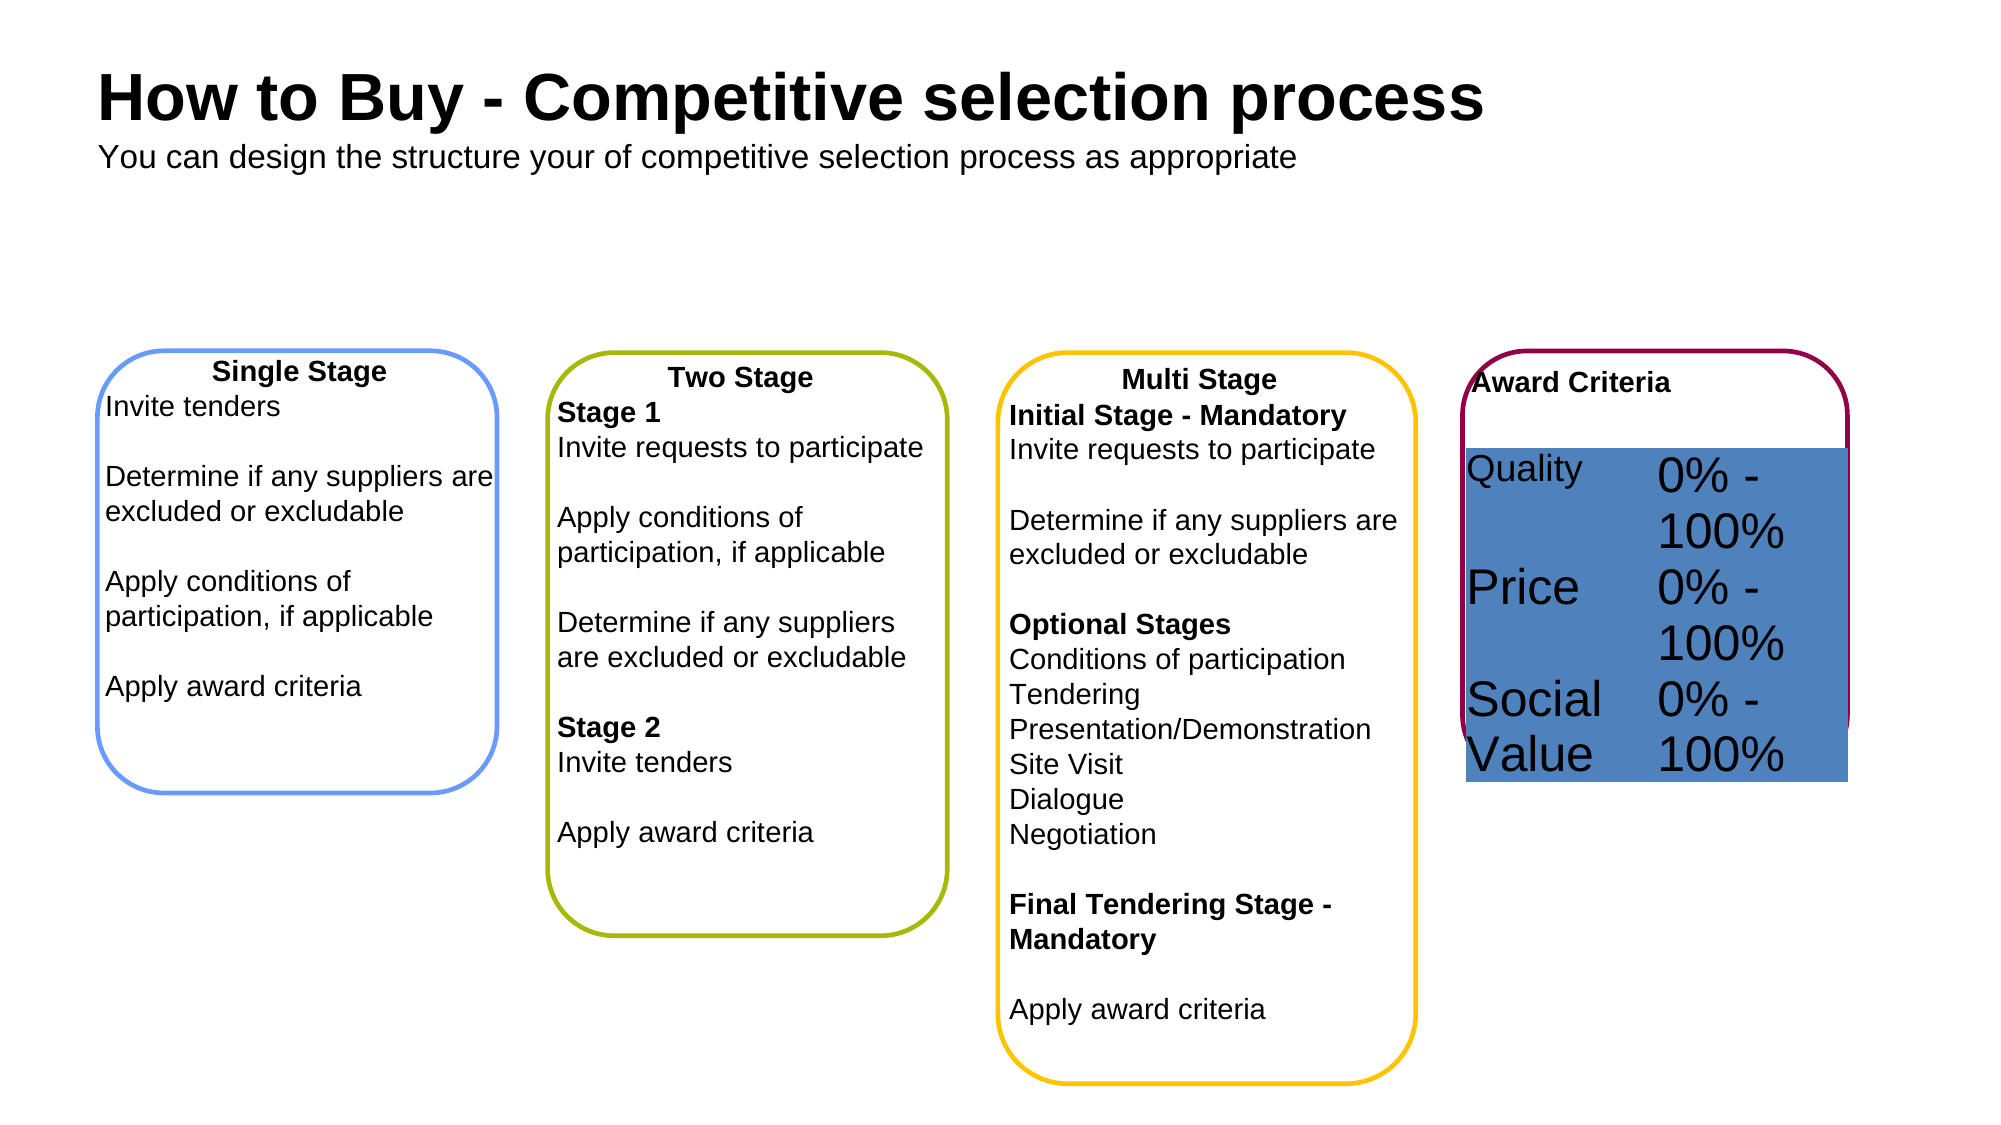

How to Buy - Competitive selection process
# You can design the structure your of competitive selection process as appropriate
Single Stage
Invite tenders
Determine if any suppliers are excluded or excludable
Apply conditions of participation, if applicable
Apply award criteria
Two Stage
Stage 1
Invite requests to participate
Apply conditions of participation, if applicable
Determine if any suppliers are excluded or excludable
Stage 2
Invite tenders
Apply award criteria
Multi Stage
Initial Stage - Mandatory
Invite requests to participate
Determine if any suppliers are excluded or excludable
Optional Stages
Conditions of participation
Tendering
Presentation/Demonstration
Site Visit
Dialogue
Negotiation
Final Tendering Stage - Mandatory
Apply award criteria
Award Criteria
| Quality | 0% - 100% |
| --- | --- |
| Price | 0% - 100% |
| Social Value | 0% - 100% |